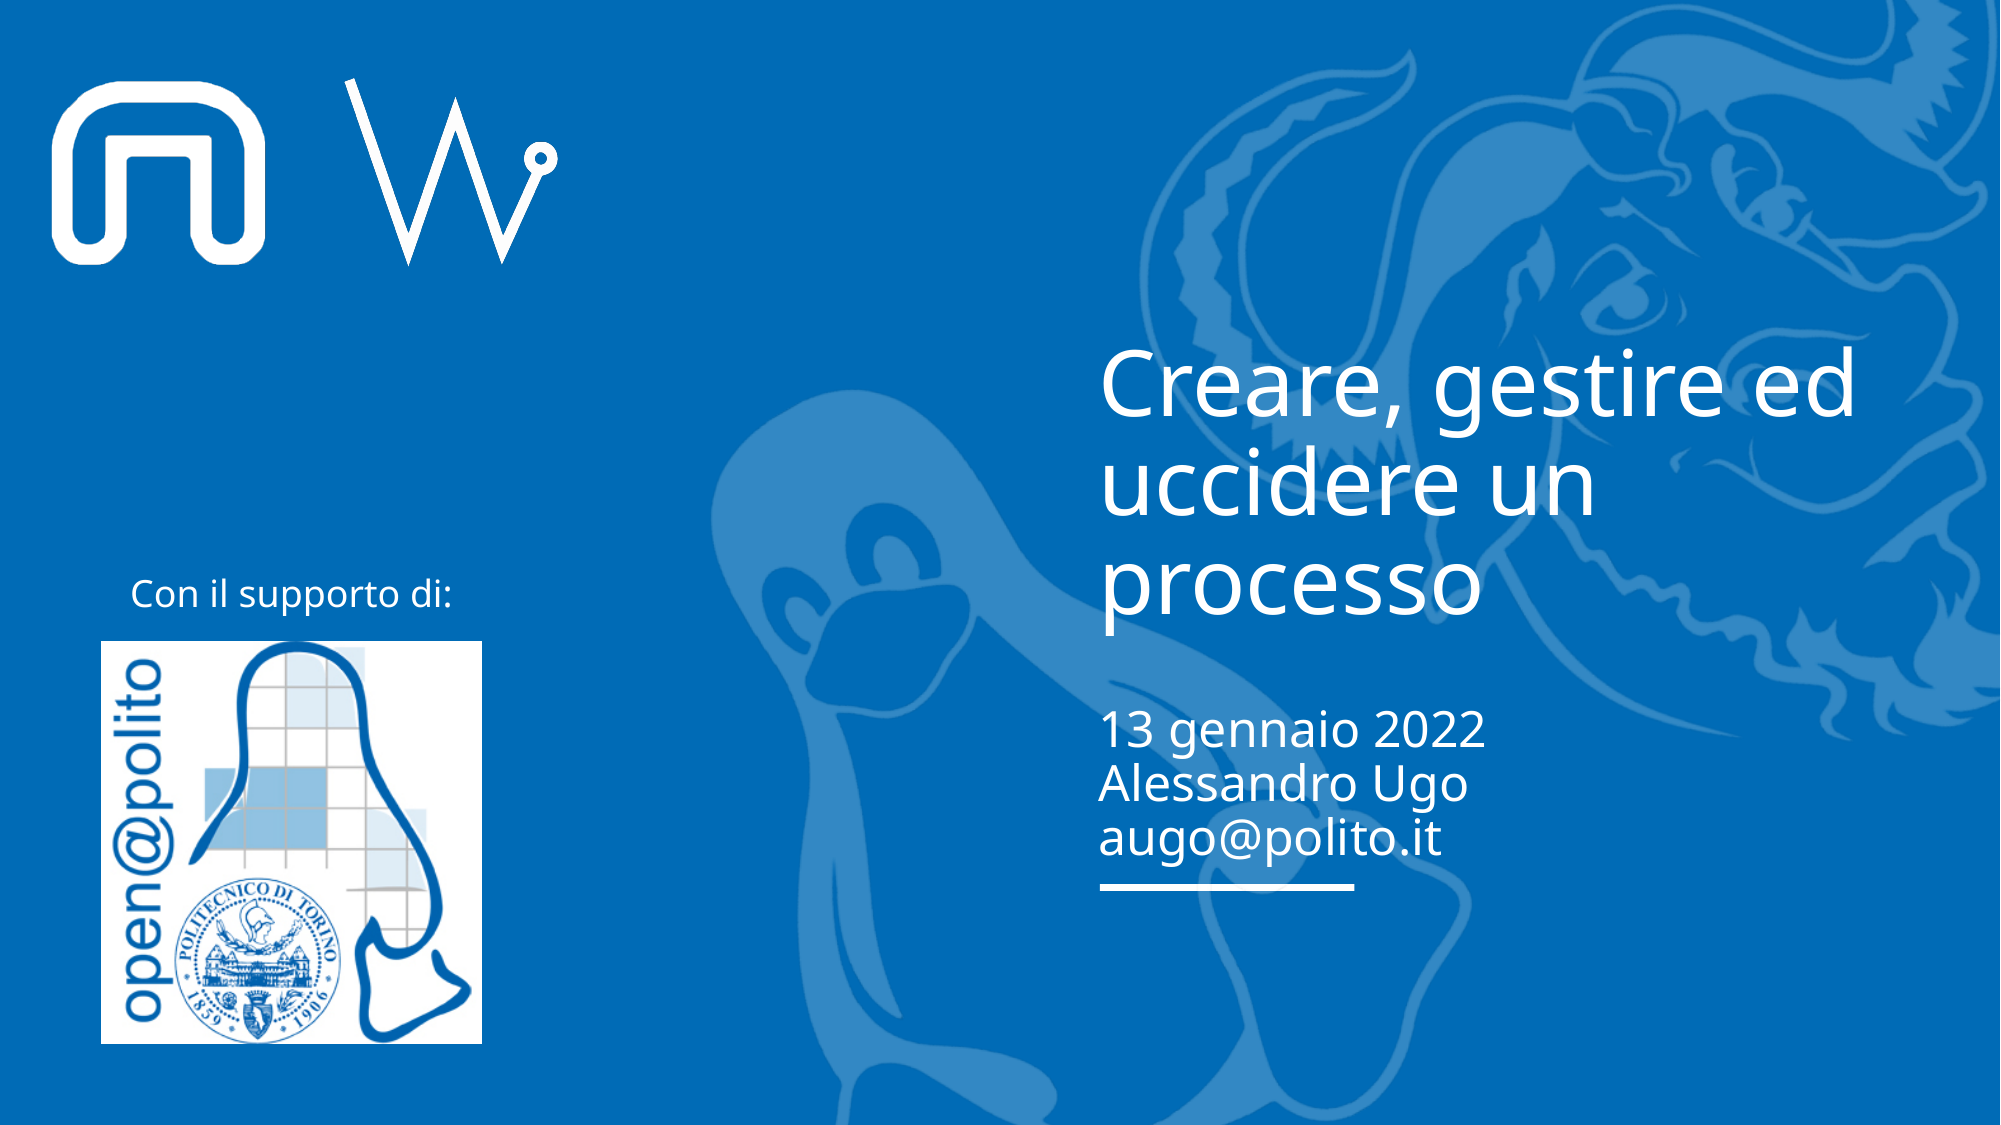

Creare, gestire ed uccidere un processo
# 13 gennaio 2022 Alessandro Ugo augo@polito.it